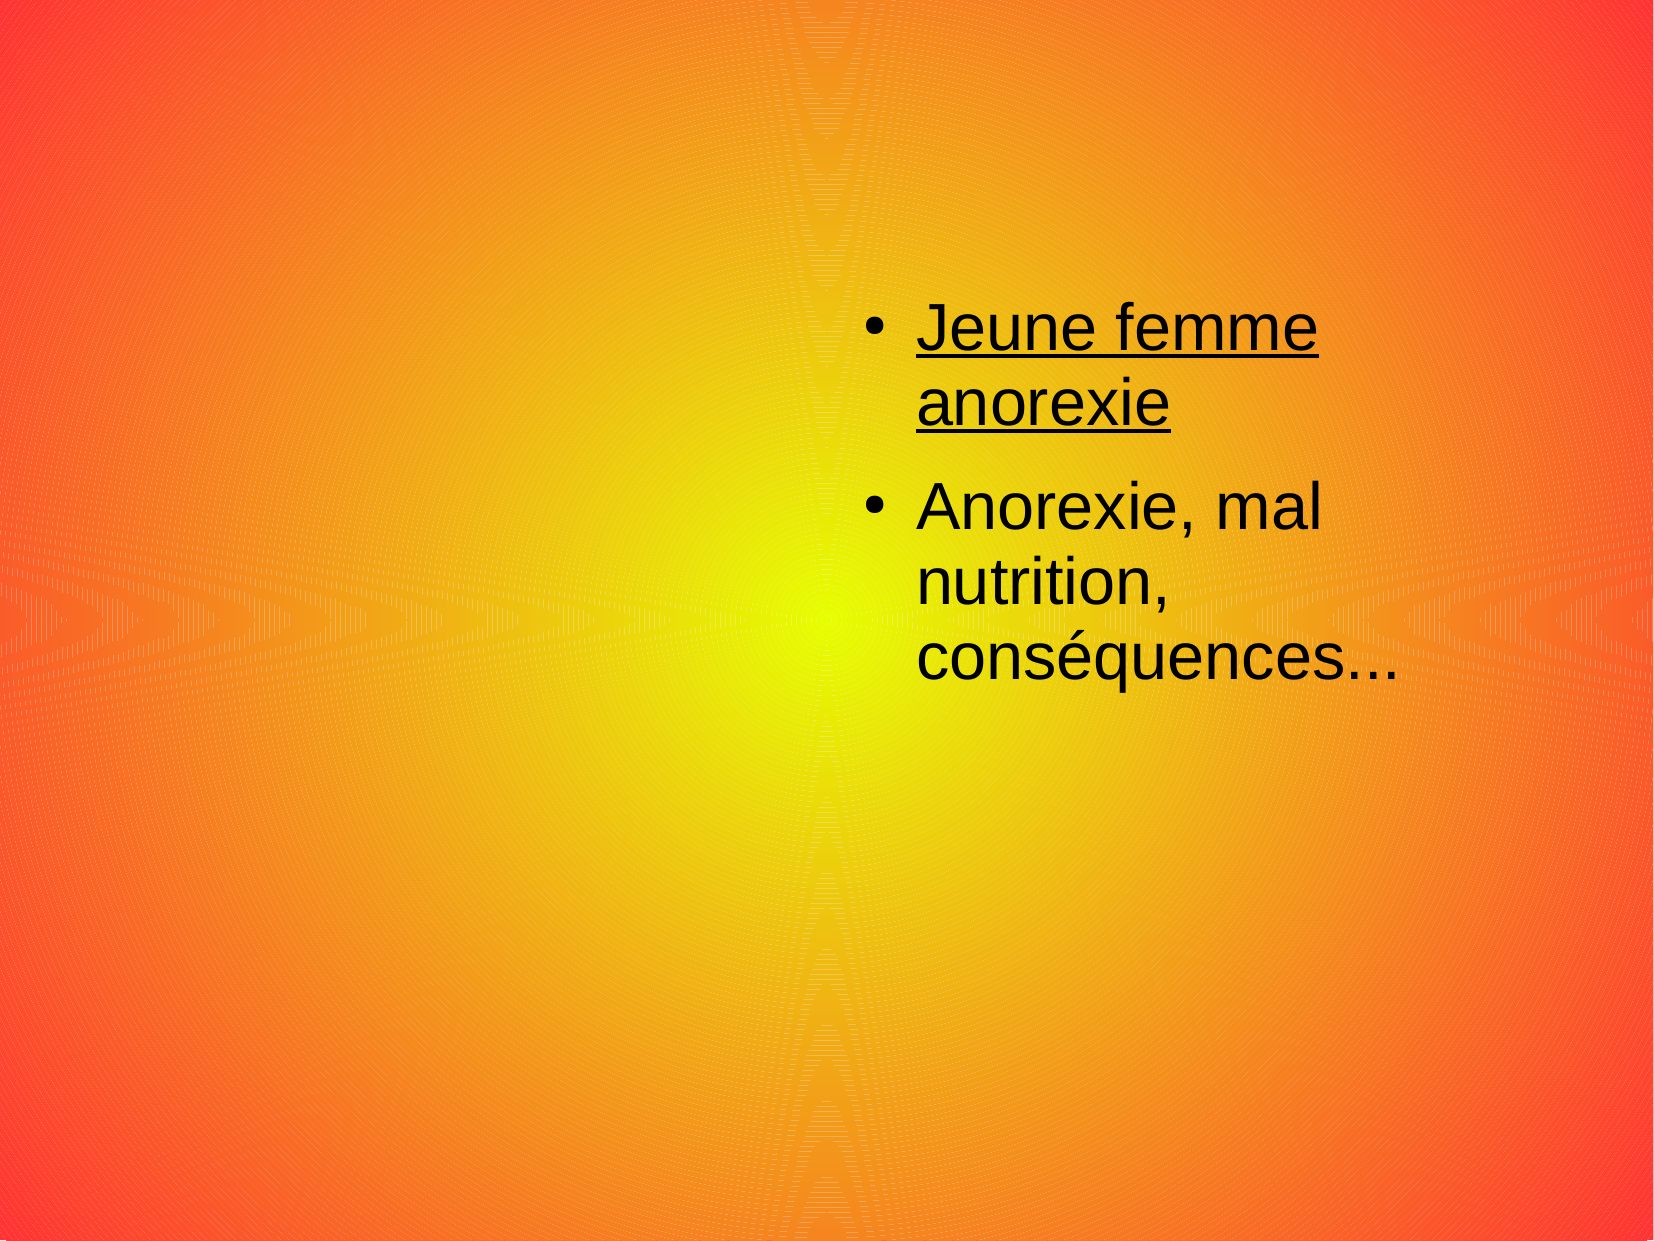

#
Jeune femme anorexie
Anorexie, mal nutrition, conséquences...